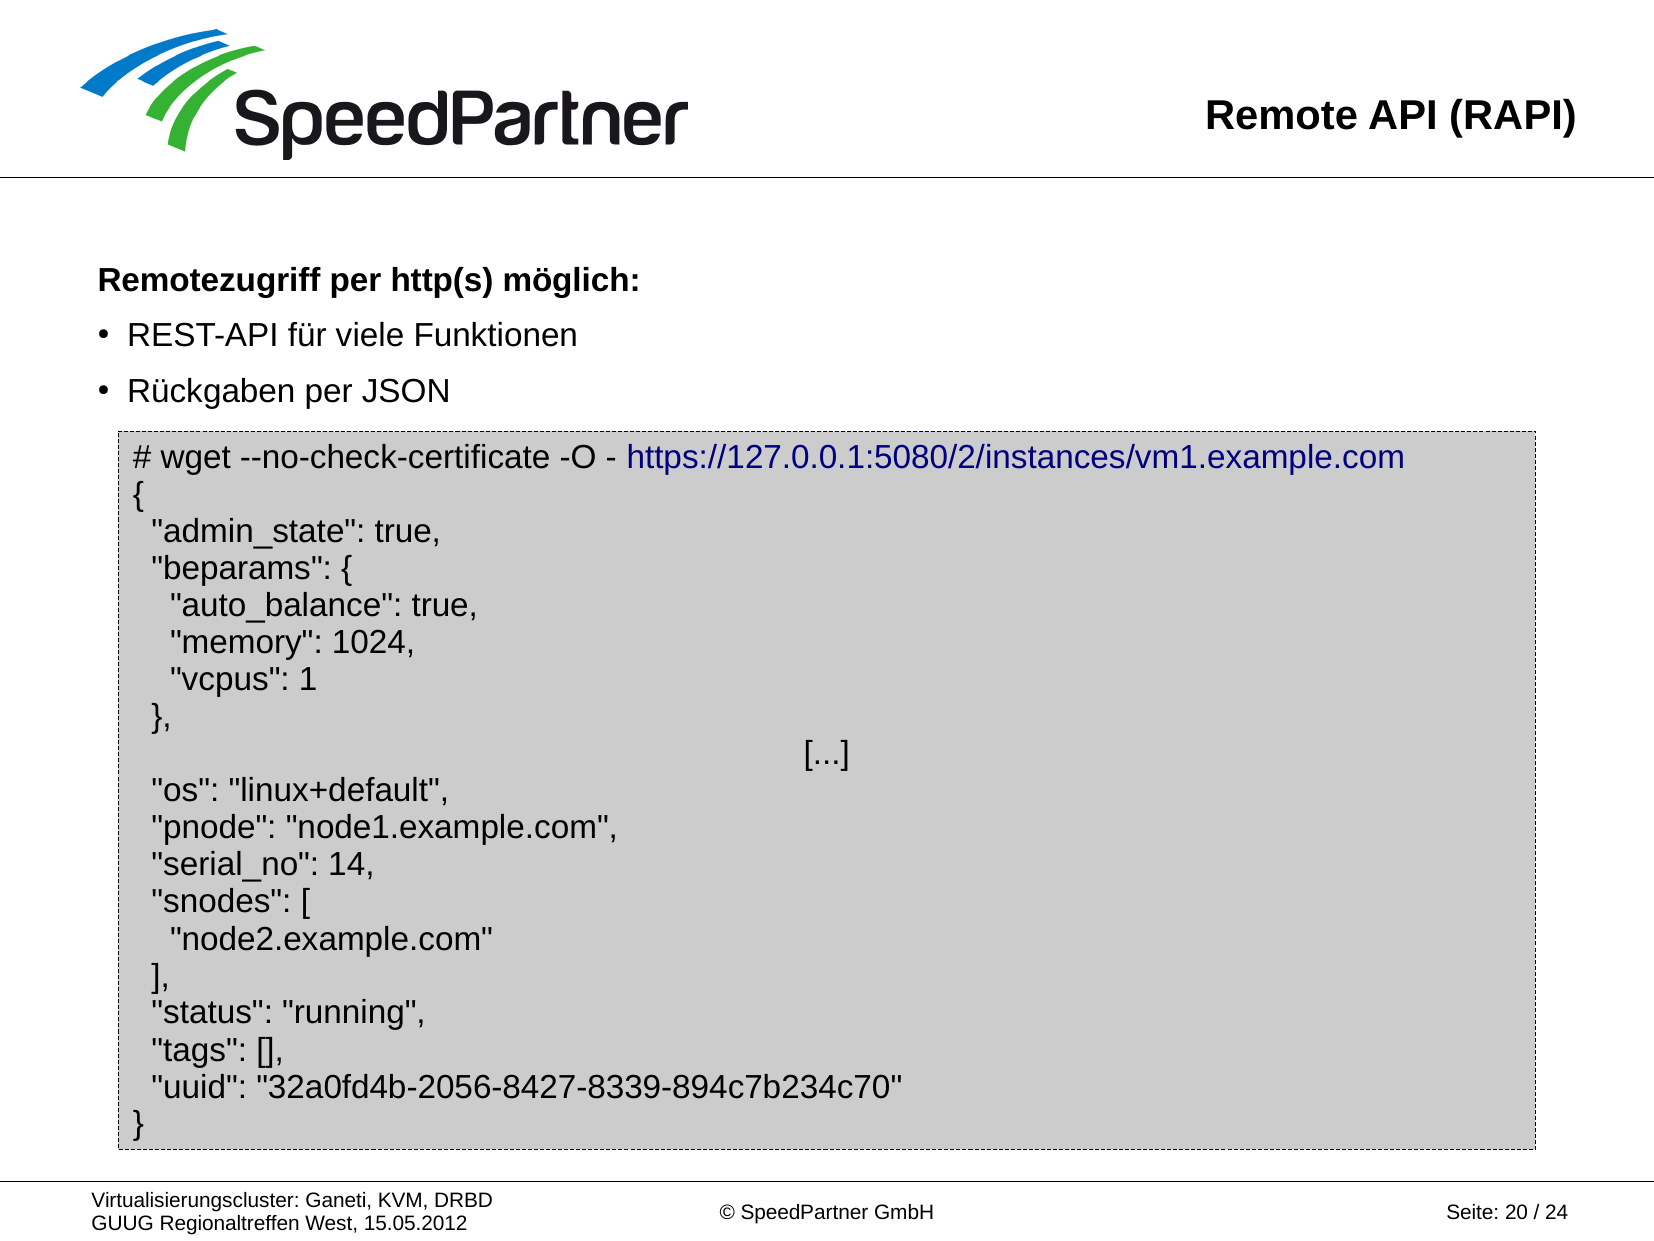

# Remote API (RAPI)
Remotezugriff per http(s) möglich:
REST-API für viele Funktionen
Rückgaben per JSON
# wget --no-check-certificate -O - https://127.0.0.1:5080/2/instances/vm1.example.com
{
 "admin_state": true,
 "beparams": {
 "auto_balance": true,
 "memory": 1024,
 "vcpus": 1
 },
[...]
 "os": "linux+default",
 "pnode": "node1.example.com",
 "serial_no": 14,
 "snodes": [
 "node2.example.com"
 ],
 "status": "running",
 "tags": [],
 "uuid": "32a0fd4b-2056-8427-8339-894c7b234c70"
}